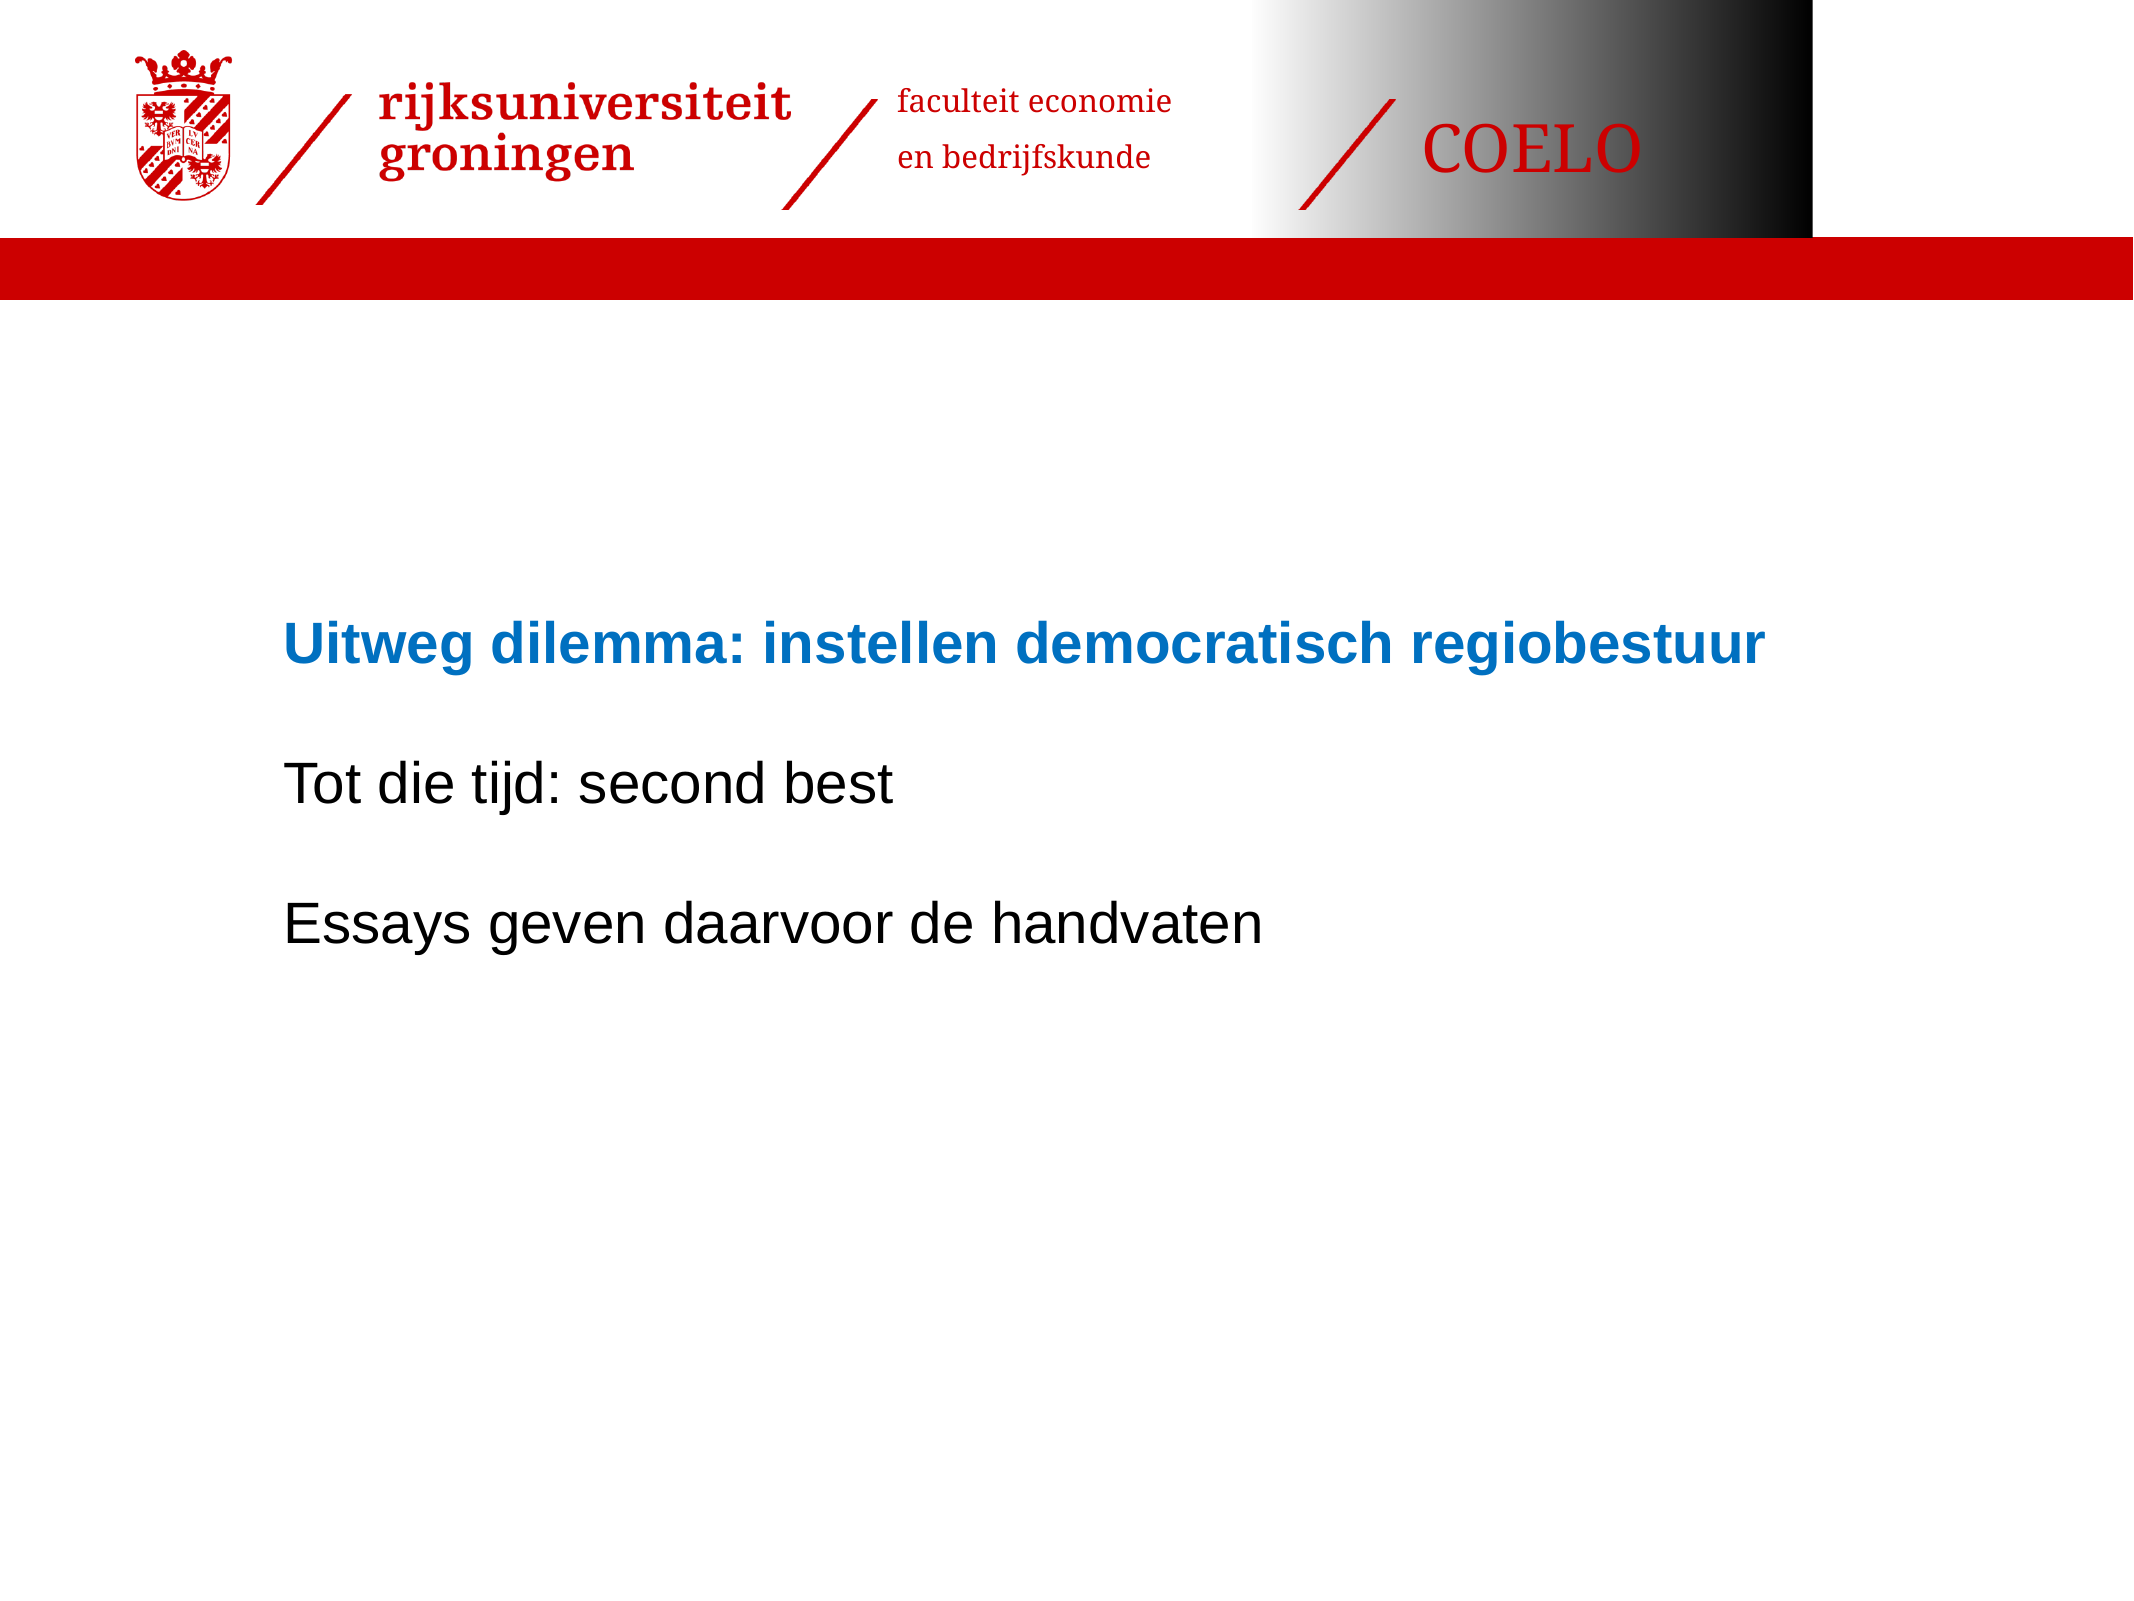

Uitweg dilemma: instellen democratisch regiobestuur
Tot die tijd: second best
Essays geven daarvoor de handvaten